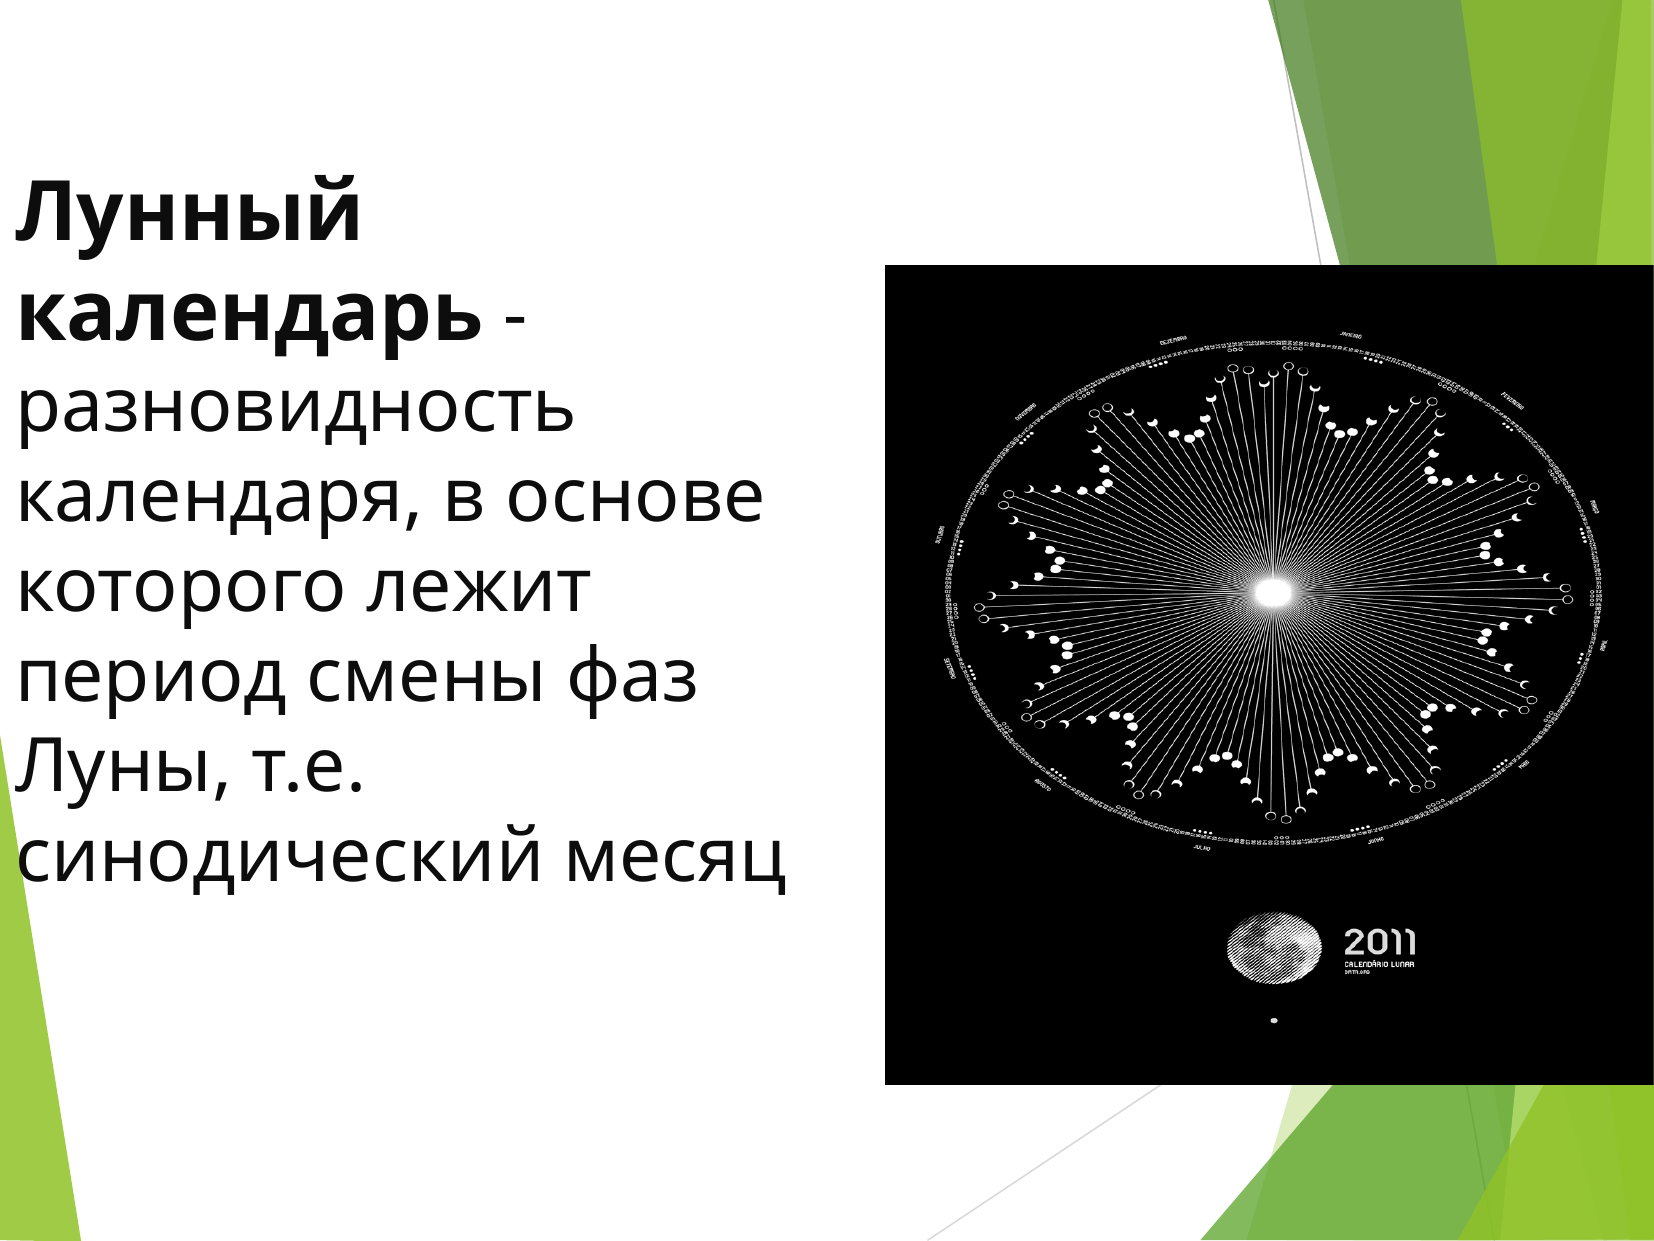

# Лунный календарь - разновидность календаря, в основе которого лежит период смены фаз Луны, т.е. синодический месяц